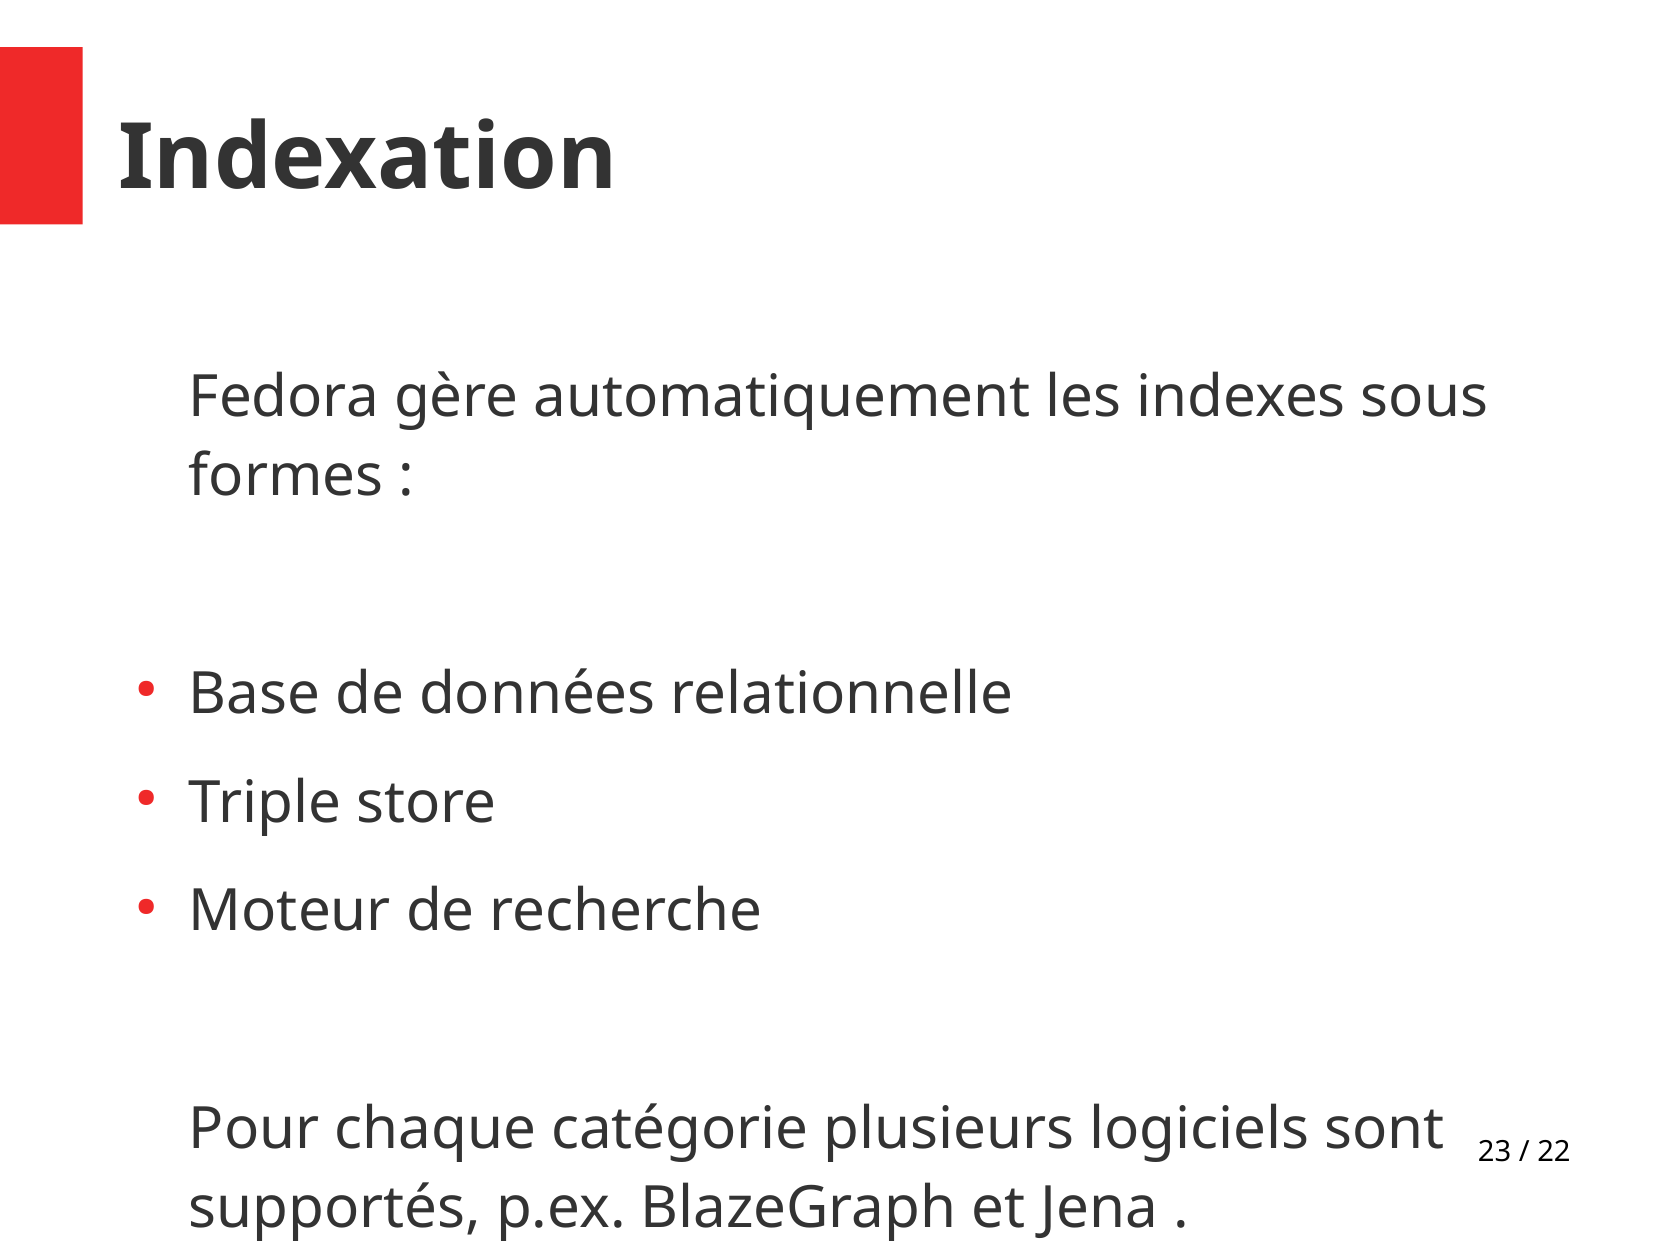

# Indexation
Fedora gère automatiquement les indexes sous formes :
Base de données relationnelle
Triple store
Moteur de recherche
Pour chaque catégorie plusieurs logiciels sont supportés, p.ex. BlazeGraph et Jena .
23